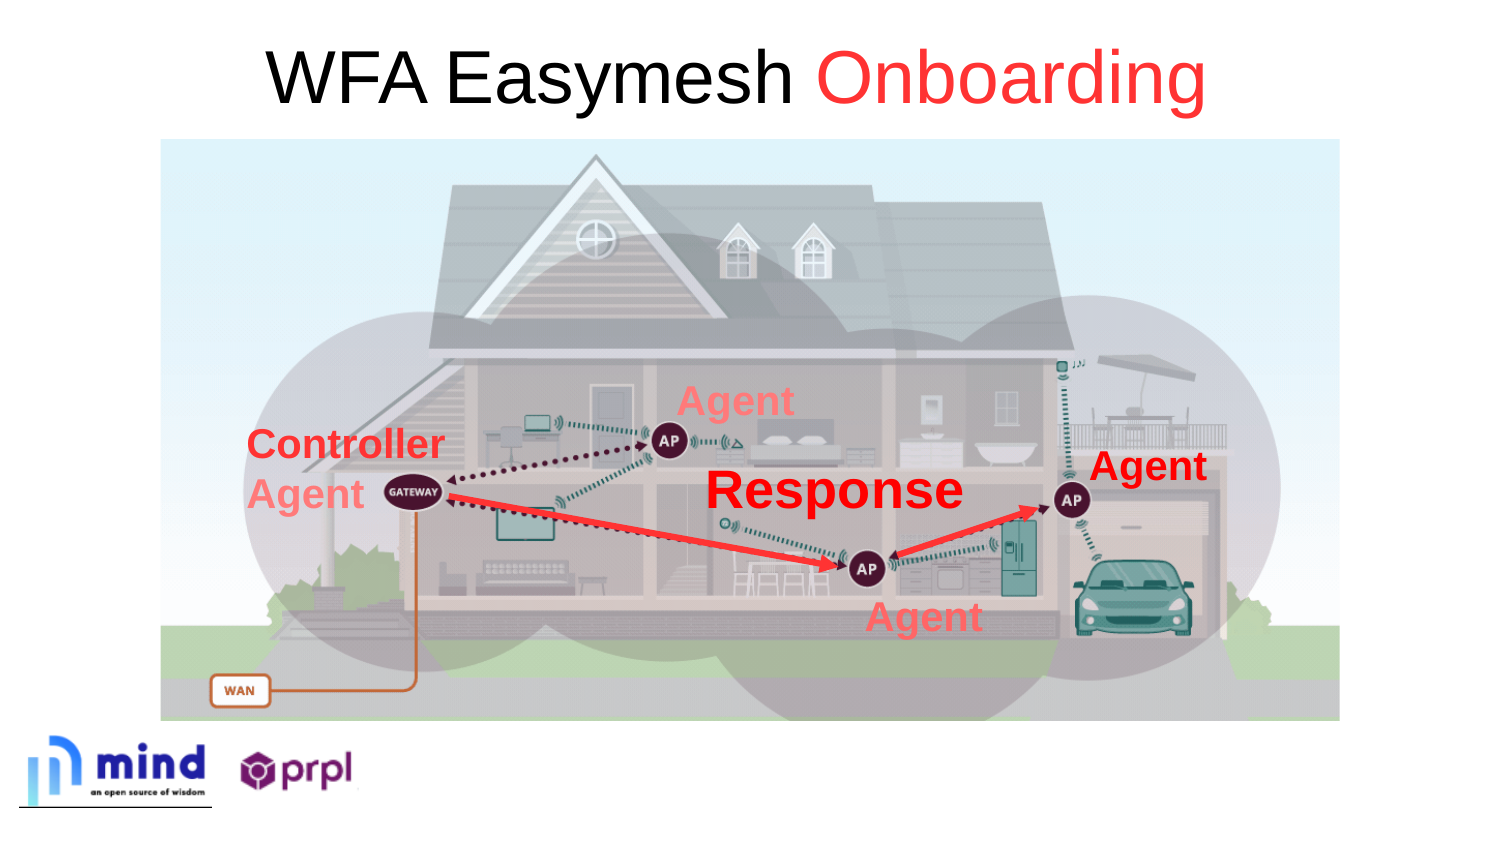

WFA Easymesh Onboarding
Agent
Controller
Agent
Agent
Response
Agent